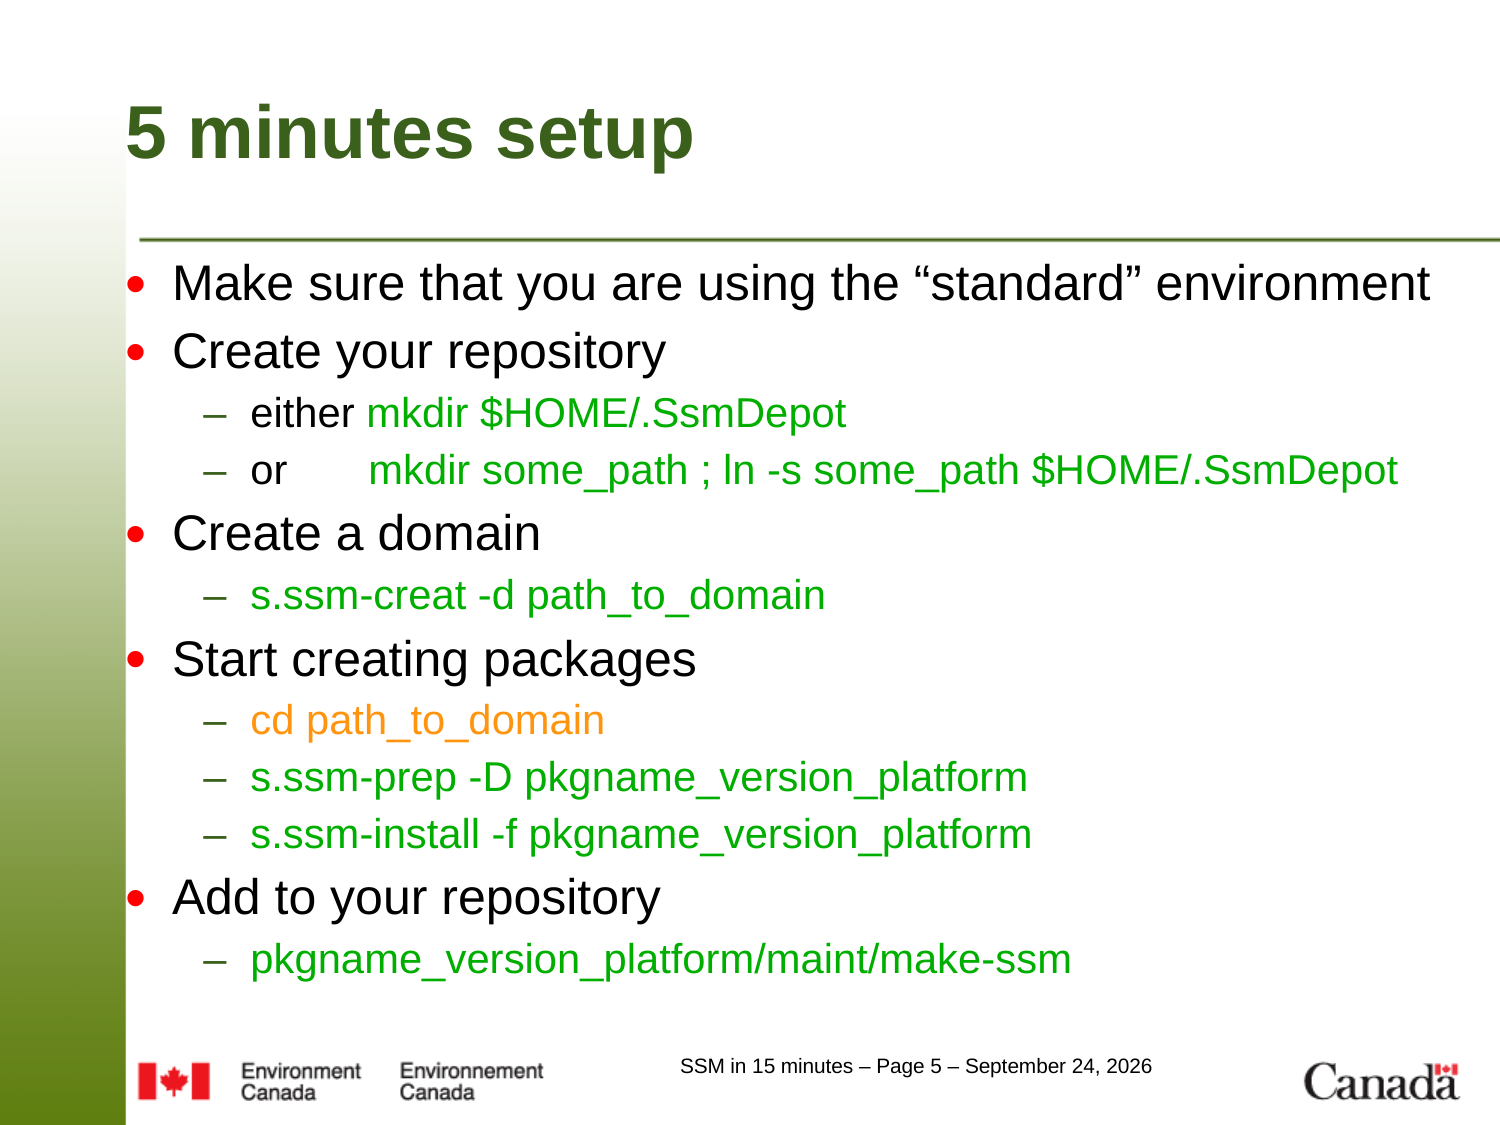

# 5 minutes setup
Make sure that you are using the “standard” environment
Create your repository
either mkdir $HOME/.SsmDepot
or mkdir some_path ; ln -s some_path $HOME/.SsmDepot
Create a domain
s.ssm-creat -d path_to_domain
Start creating packages
cd path_to_domain
s.ssm-prep -D pkgname_version_platform
s.ssm-install -f pkgname_version_platform
Add to your repository
pkgname_version_platform/maint/make-ssm